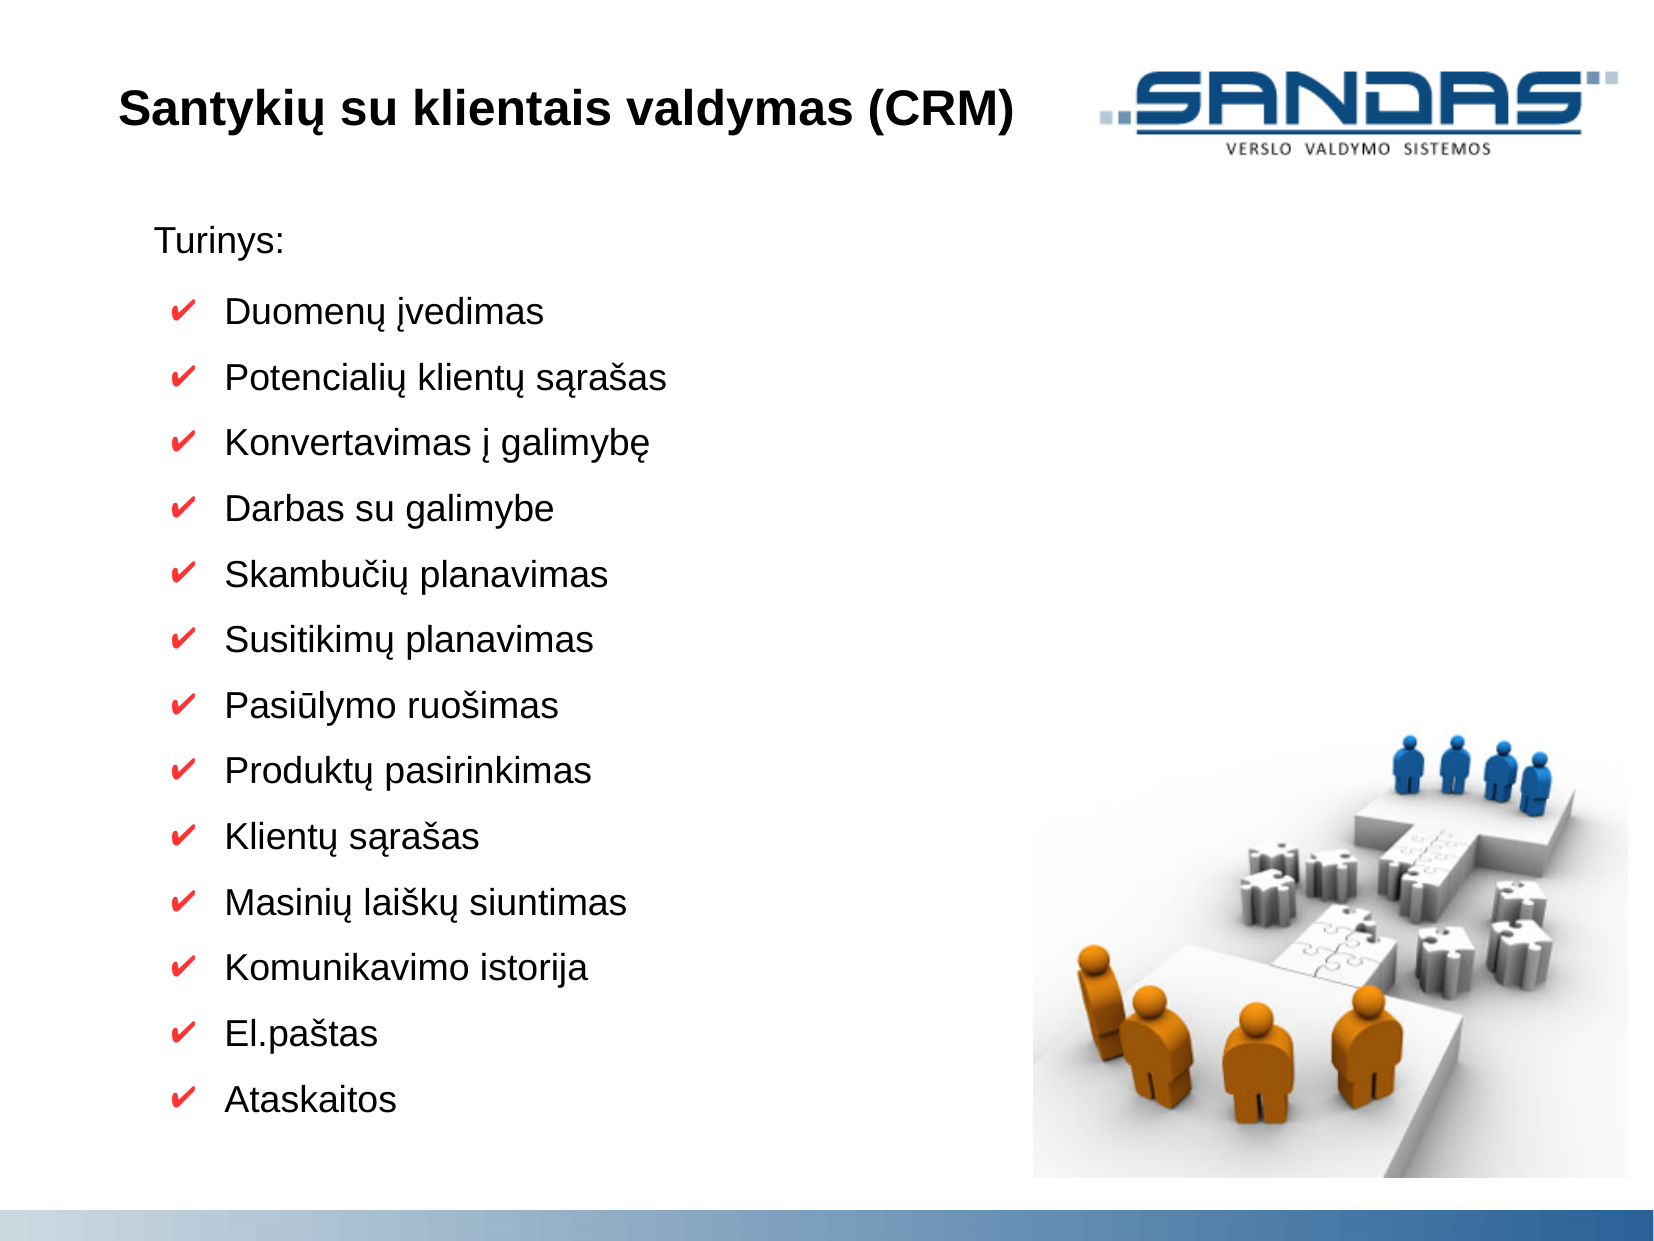

# Santykių su klientais valdymas (CRM)
Turinys:
Duomenų įvedimas
Potencialių klientų sąrašas
Konvertavimas į galimybę
Darbas su galimybe
Skambučių planavimas
Susitikimų planavimas
Pasiūlymo ruošimas
Produktų pasirinkimas
Klientų sąrašas
Masinių laiškų siuntimas
Komunikavimo istorija
El.paštas
Ataskaitos